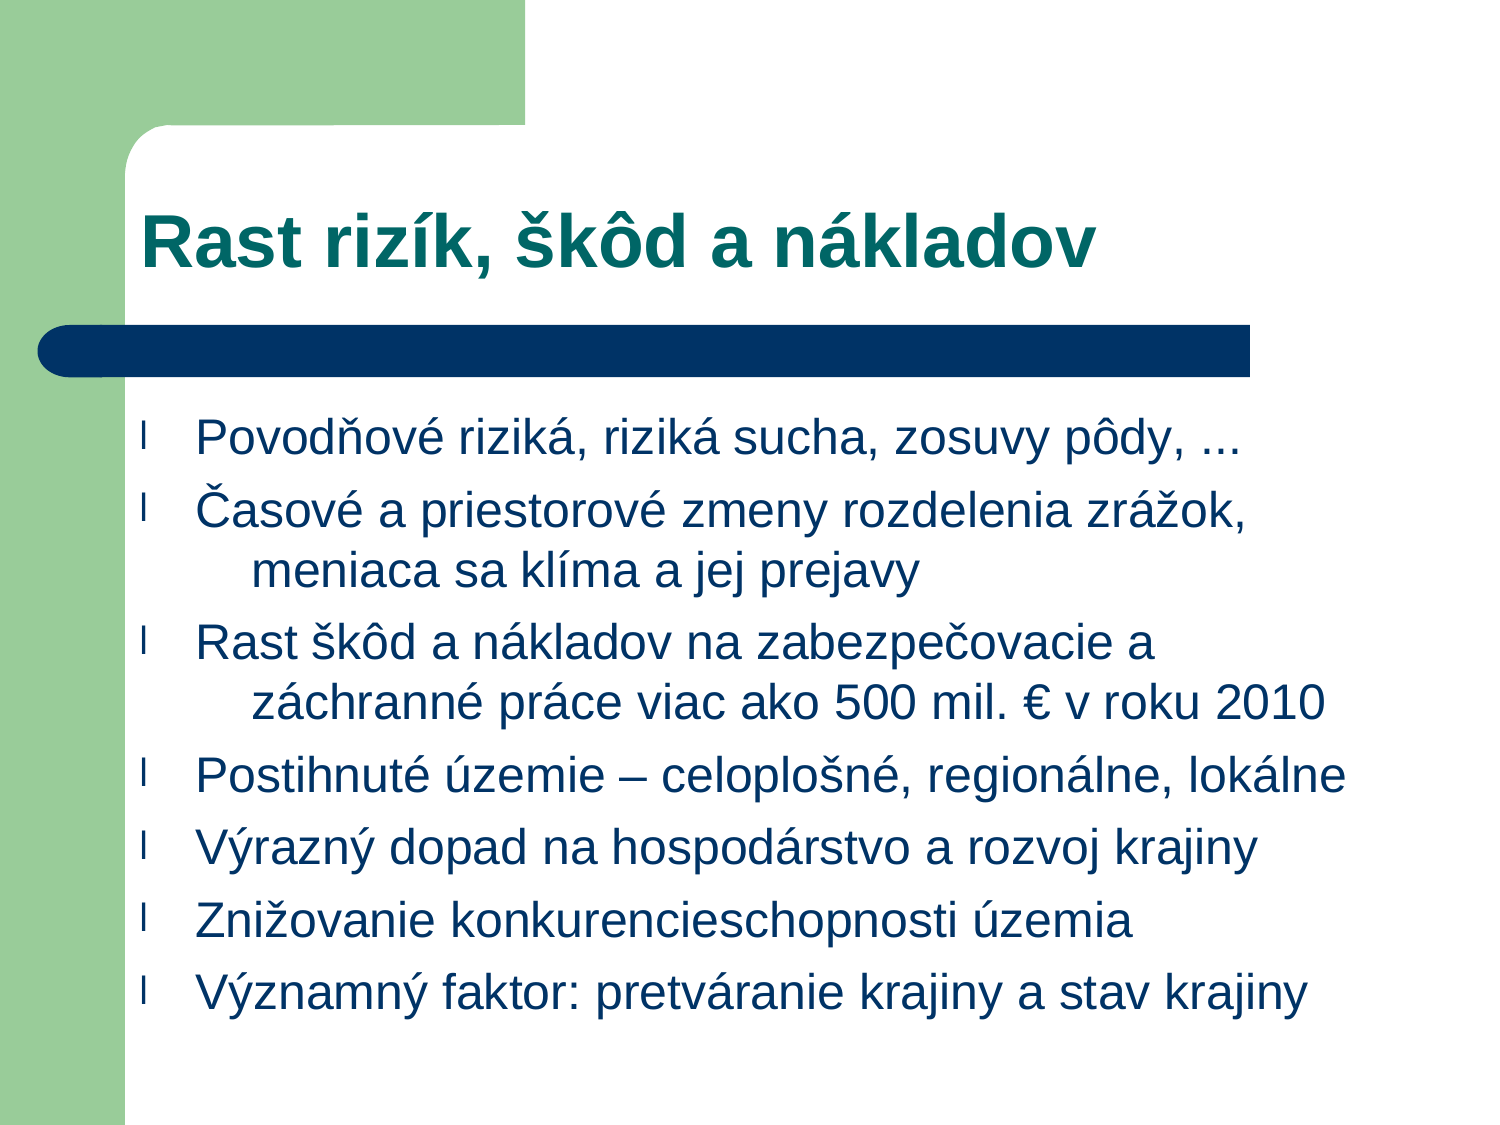

# Rast rizík, škôd a nákladov
Povodňové riziká, riziká sucha, zosuvy pôdy, ...
Časové a priestorové zmeny rozdelenia zrážok, meniaca sa klíma a jej prejavy
Rast škôd a nákladov na zabezpečovacie a záchranné práce viac ako 500 mil. € v roku 2010
Postihnuté územie – celoplošné, regionálne, lokálne
Výrazný dopad na hospodárstvo a rozvoj krajiny
Znižovanie konkurencieschopnosti územia
Významný faktor: pretváranie krajiny a stav krajiny